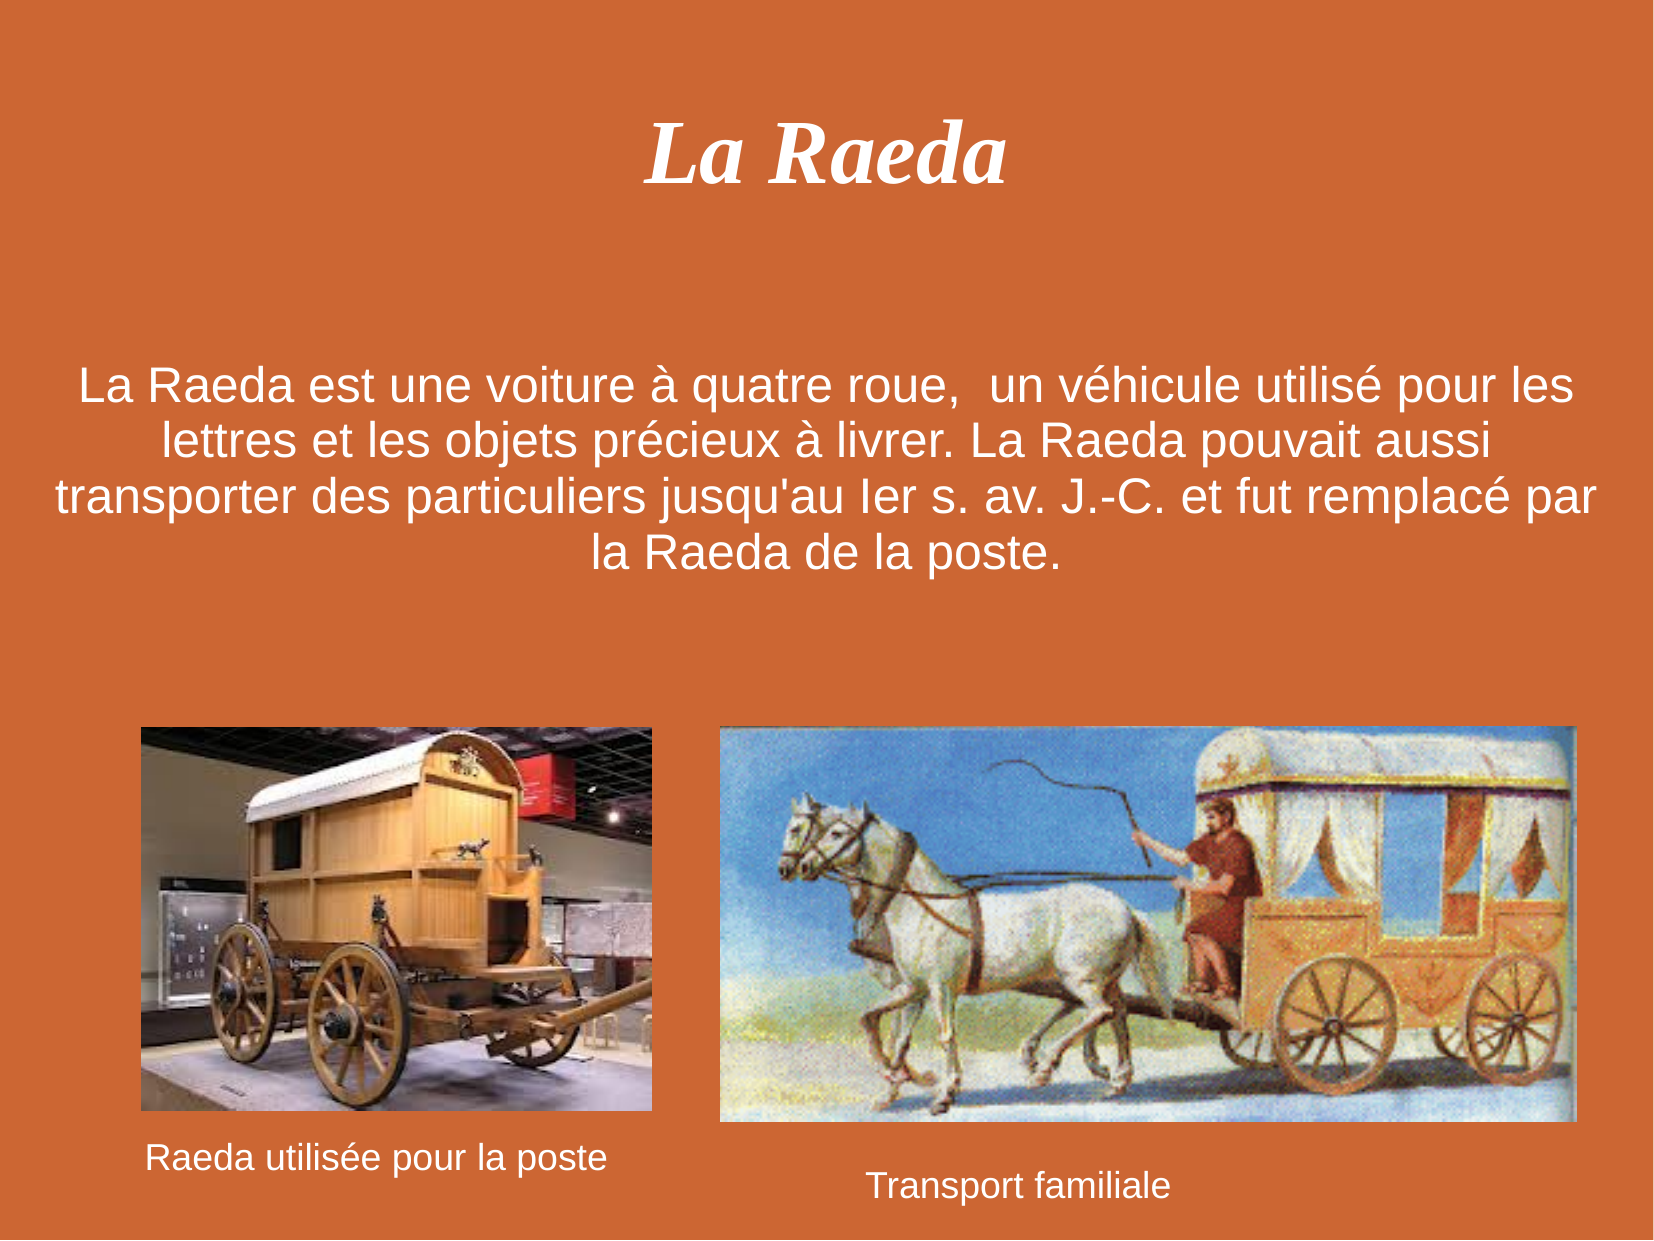

# La Raeda
La Raeda est une voiture à quatre roue, un véhicule utilisé pour les lettres et les objets précieux à livrer. La Raeda pouvait aussi transporter des particuliers jusqu'au Ier s. av. J.-C. et fut remplacé par la Raeda de la poste.
Raeda utilisée pour la poste
Transport familiale